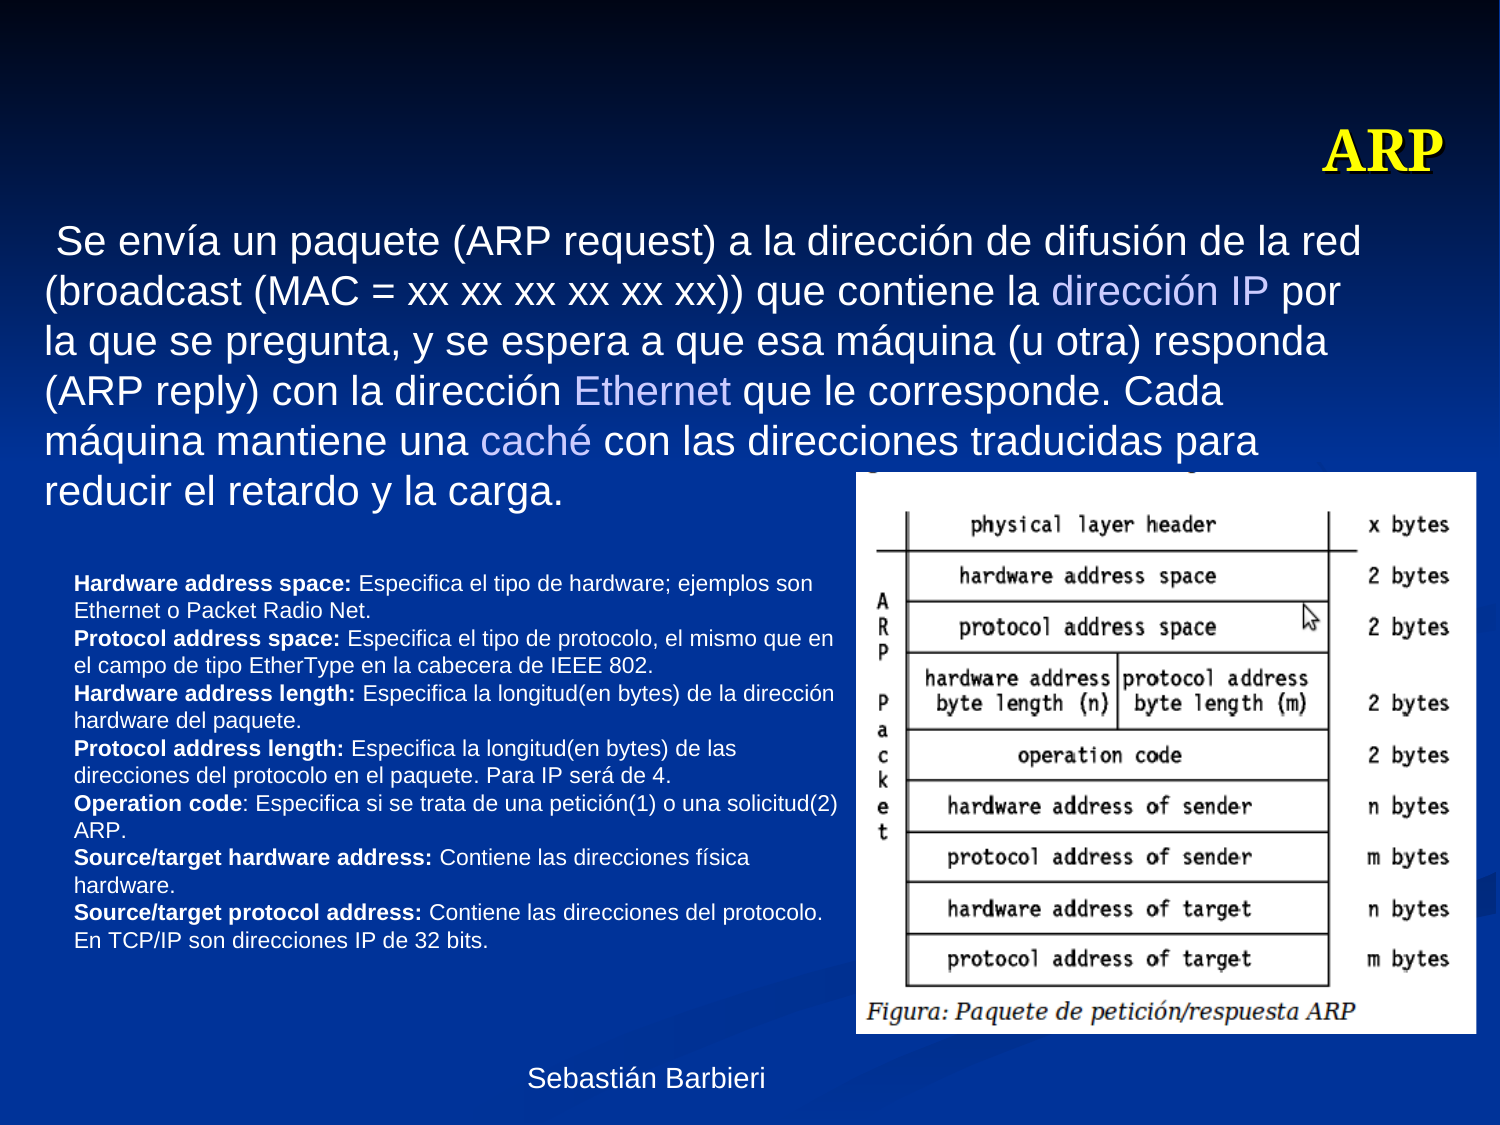

# ARP
 Se envía un paquete (ARP request) a la dirección de difusión de la red (broadcast (MAC = xx xx xx xx xx xx)) que contiene la dirección IP por la que se pregunta, y se espera a que esa máquina (u otra) responda (ARP reply) con la dirección Ethernet que le corresponde. Cada máquina mantiene una caché con las direcciones traducidas para reducir el retardo y la carga.
Hardware address space: Especifica el tipo de hardware; ejemplos son Ethernet o Packet Radio Net.
Protocol address space: Especifica el tipo de protocolo, el mismo que en el campo de tipo EtherType en la cabecera de IEEE 802.
Hardware address length: Especifica la longitud(en bytes) de la dirección hardware del paquete.
Protocol address length: Especifica la longitud(en bytes) de las direcciones del protocolo en el paquete. Para IP será de 4.
Operation code: Especifica si se trata de una petición(1) o una solicitud(2) ARP.
Source/target hardware address: Contiene las direcciones física hardware.
Source/target protocol address: Contiene las direcciones del protocolo. En TCP/IP son direcciones IP de 32 bits.